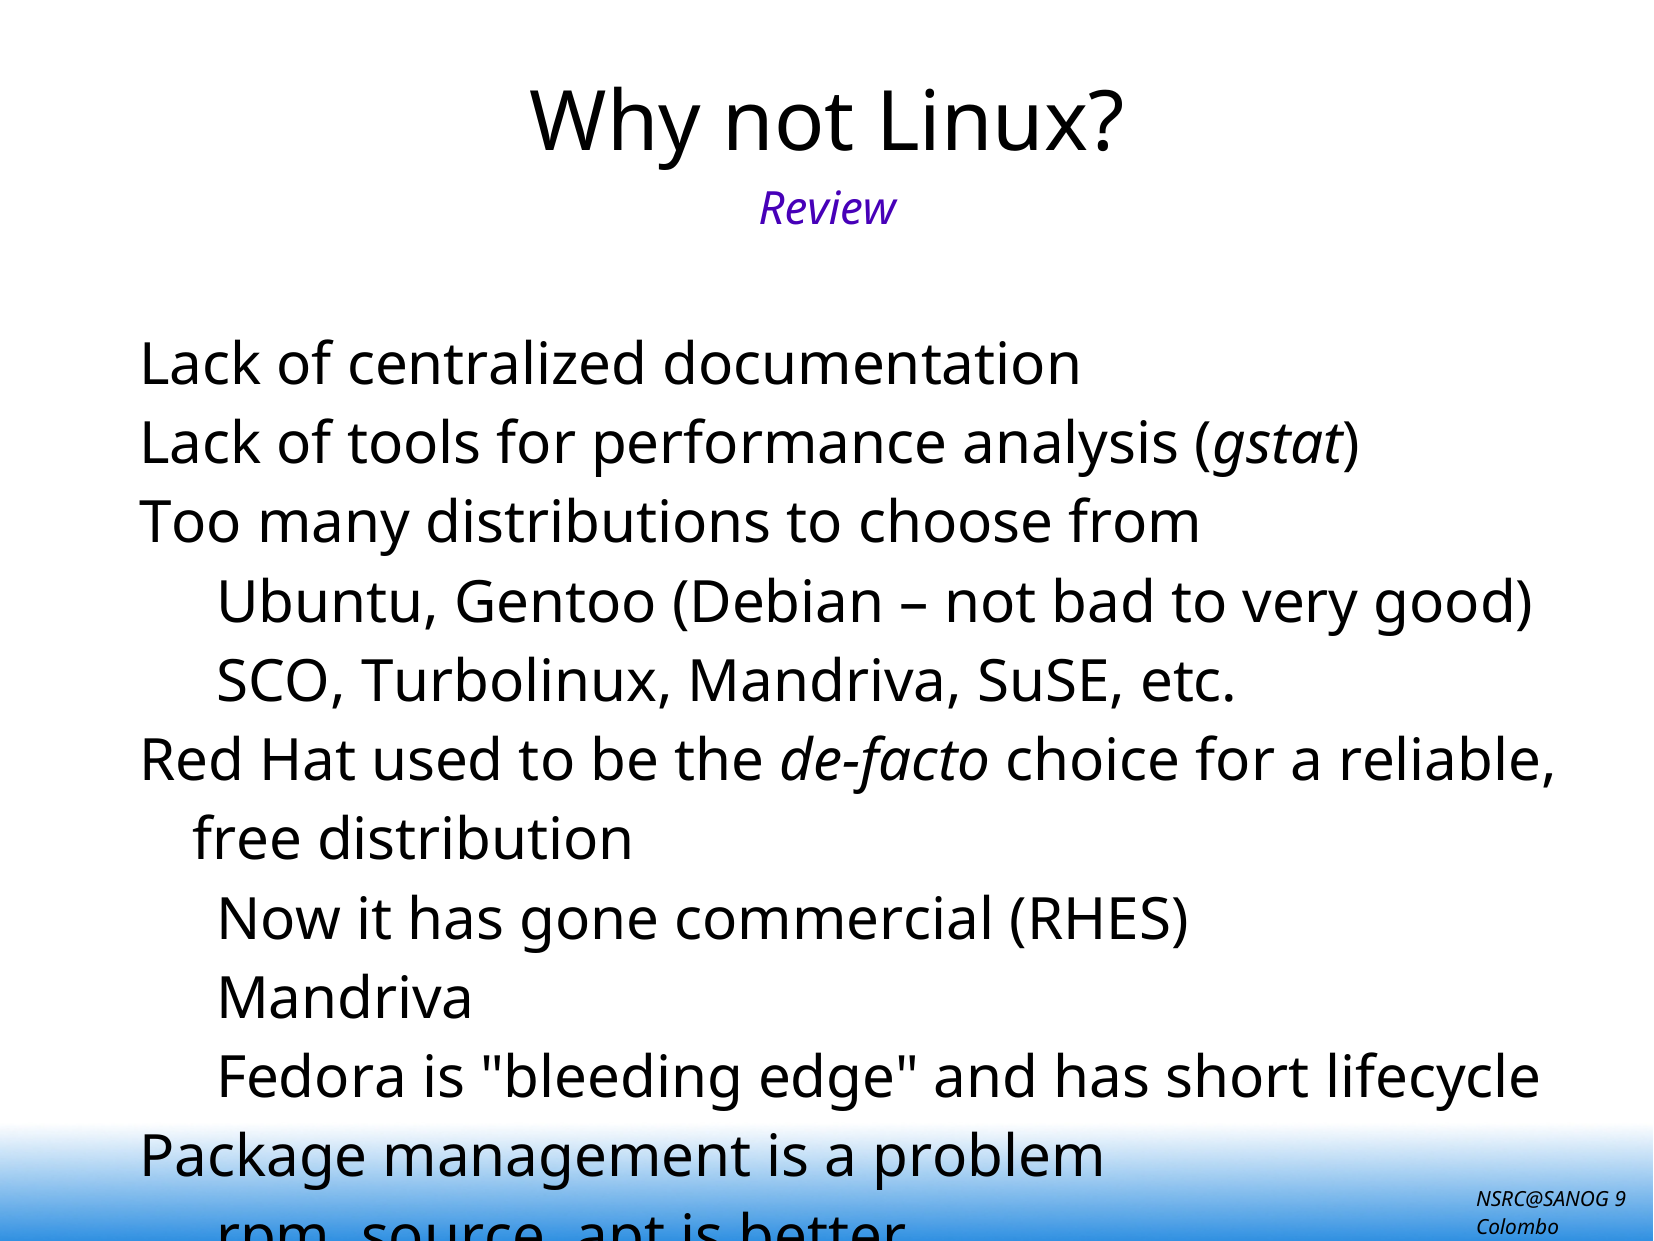

# Why not Linux? Review
Lack of centralized documentation
Lack of tools for performance analysis (gstat)
Too many distributions to choose from
Ubuntu, Gentoo (Debian – not bad to very good)
SCO, Turbolinux, Mandriva, SuSE, etc.
Red Hat used to be the de-facto choice for a reliable, free distribution
Now it has gone commercial (RHES)
Mandriva
Fedora is "bleeding edge" and has short lifecycle
Package management is a problem
rpm, source, apt is better